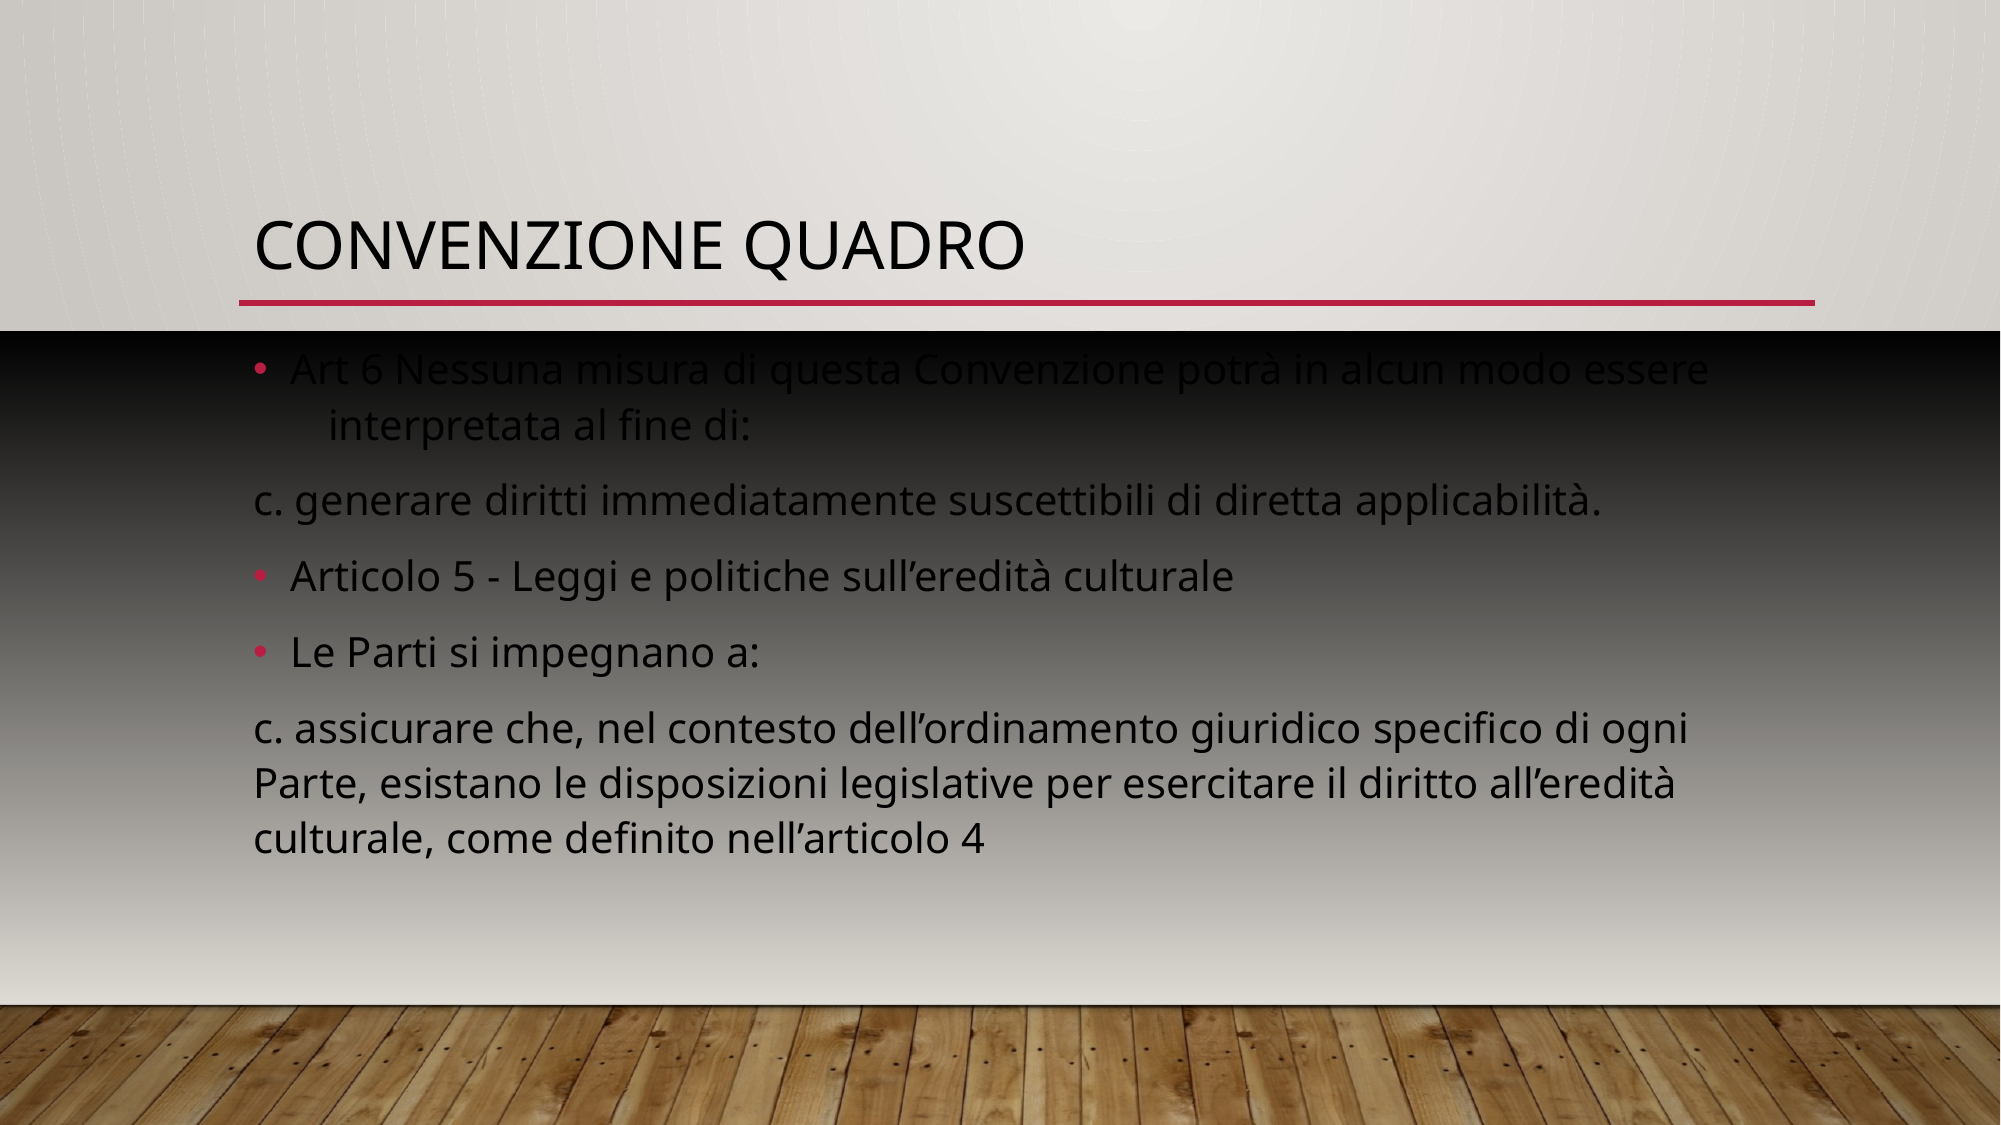

# Convenzione quadro
Art 6 Nessuna misura di questa Convenzione potrà in alcun modo essere interpretata al fine di:
c. generare diritti immediatamente suscettibili di diretta applicabilità.
Articolo 5 - Leggi e politiche sull’eredità culturale
Le Parti si impegnano a:
c. assicurare che, nel contesto dell’ordinamento giuridico specifico di ogni Parte, esistano le disposizioni legislative per esercitare il diritto all’eredità culturale, come definito nell’articolo 4